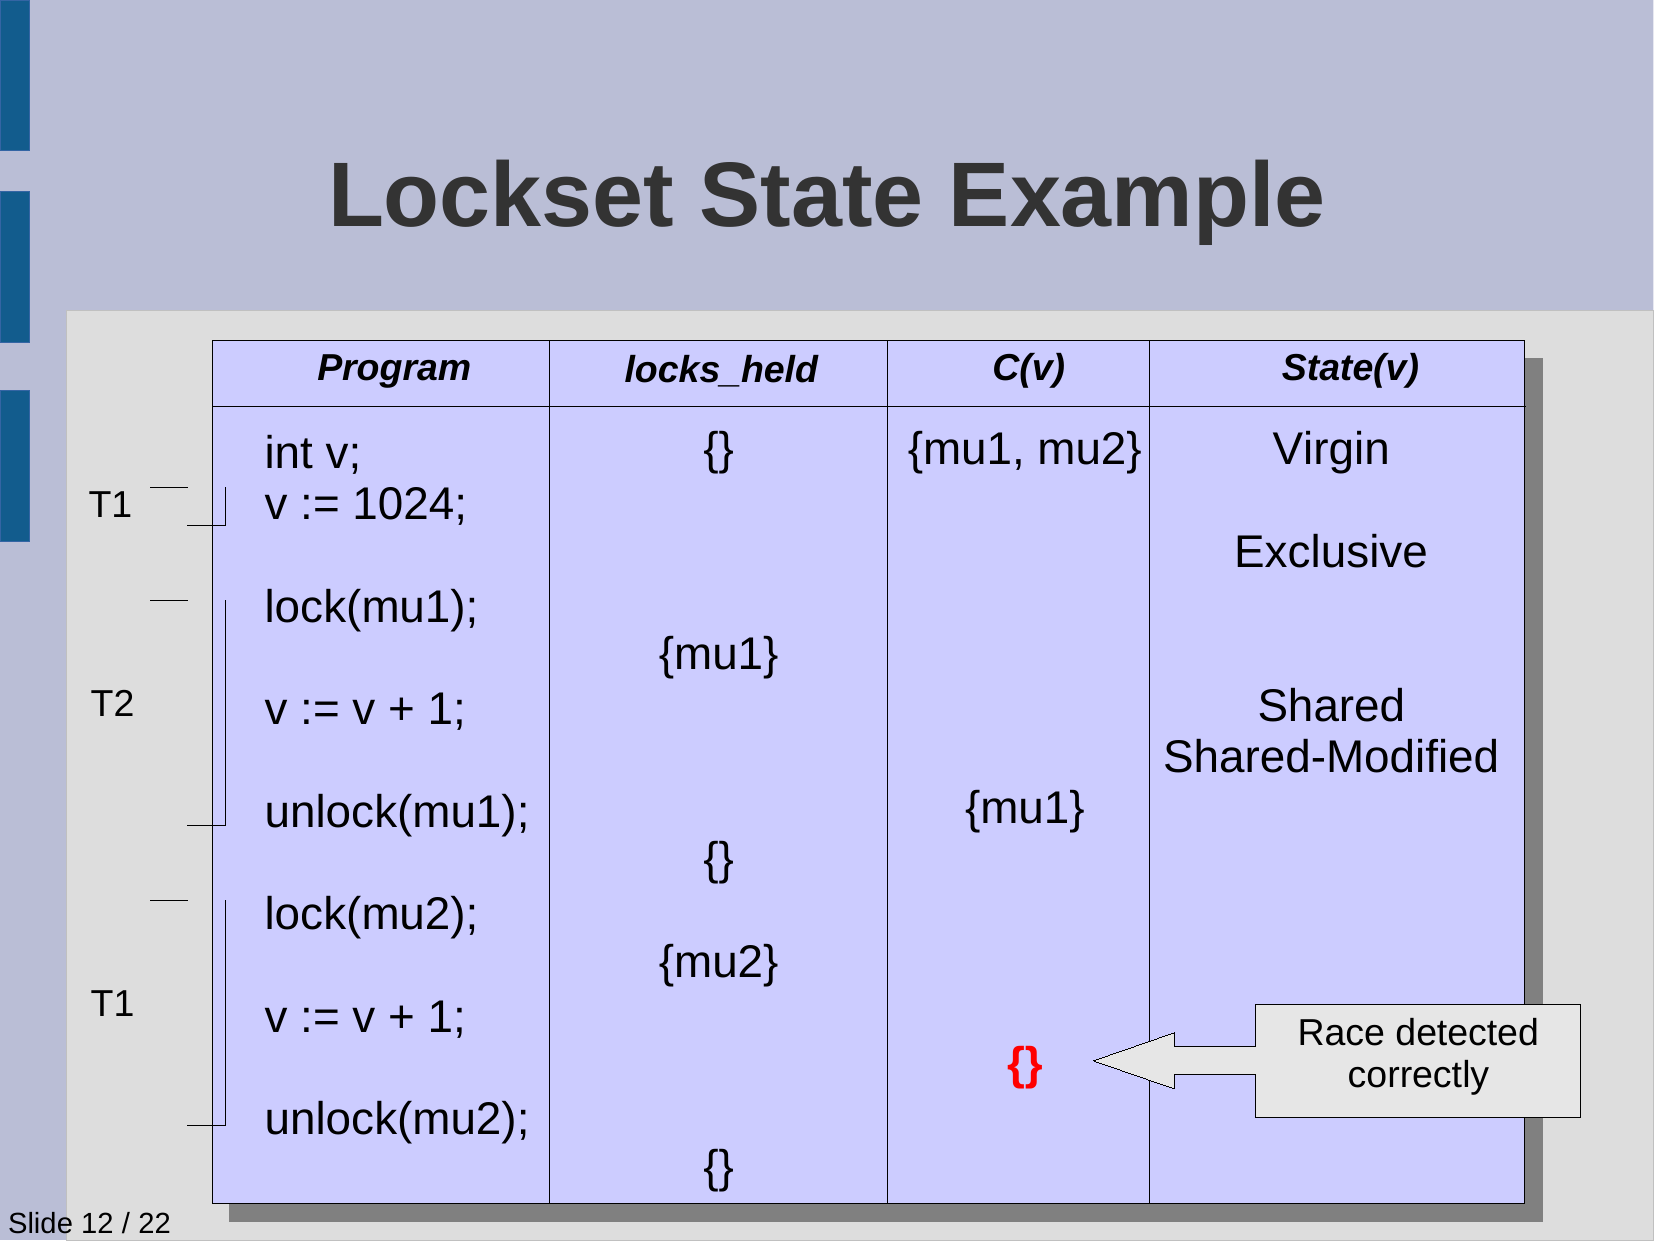

# Lockset State Example
Program
C(v)
State(v)
locks_held
{}
{mu1}
{}
{mu2}
{}
{mu1, mu2}
{mu1}
{}
Virgin
Exclusive
Shared
Shared-Modified
int v;
v := 1024;
lock(mu1);
v := v + 1;
unlock(mu1);
lock(mu2);
v := v + 1;
unlock(mu2);
T1
T2
T1
Race detected
correctly
Slide 12 / 22